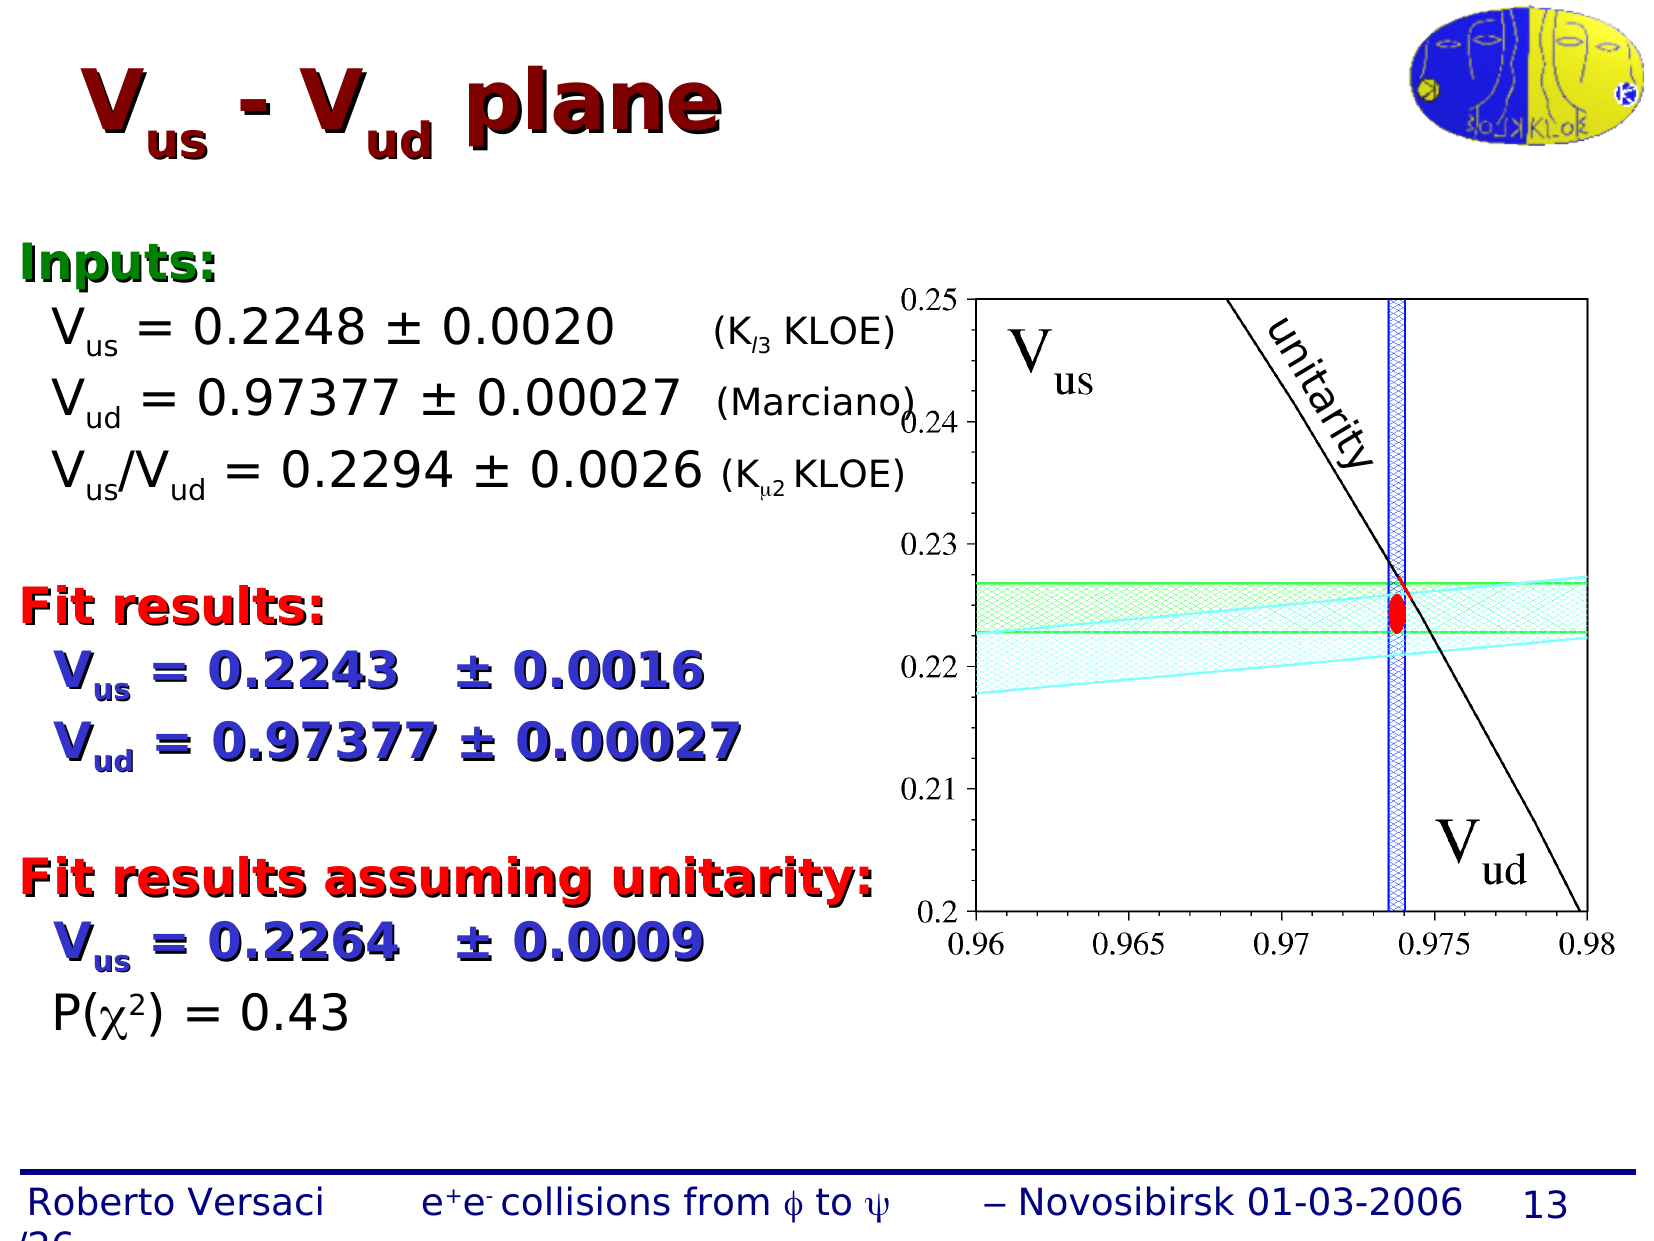

Vus - Vud plane
Inputs:
 Vus = 0.2248 ± 0.0020 (Kl3 KLOE)
 Vud = 0.97377 ± 0.00027 (Marciano)
 Vus/Vud = 0.2294 ± 0.0026 (K2 KLOE)
Fit results:
 Vus = 0.2243 ± 0.0016
 Vud = 0.97377 ± 0.00027
Fit results assuming unitarity:
 Vus = 0.2264 ± 0.0009
 P(2) = 0.43
unitarity
13